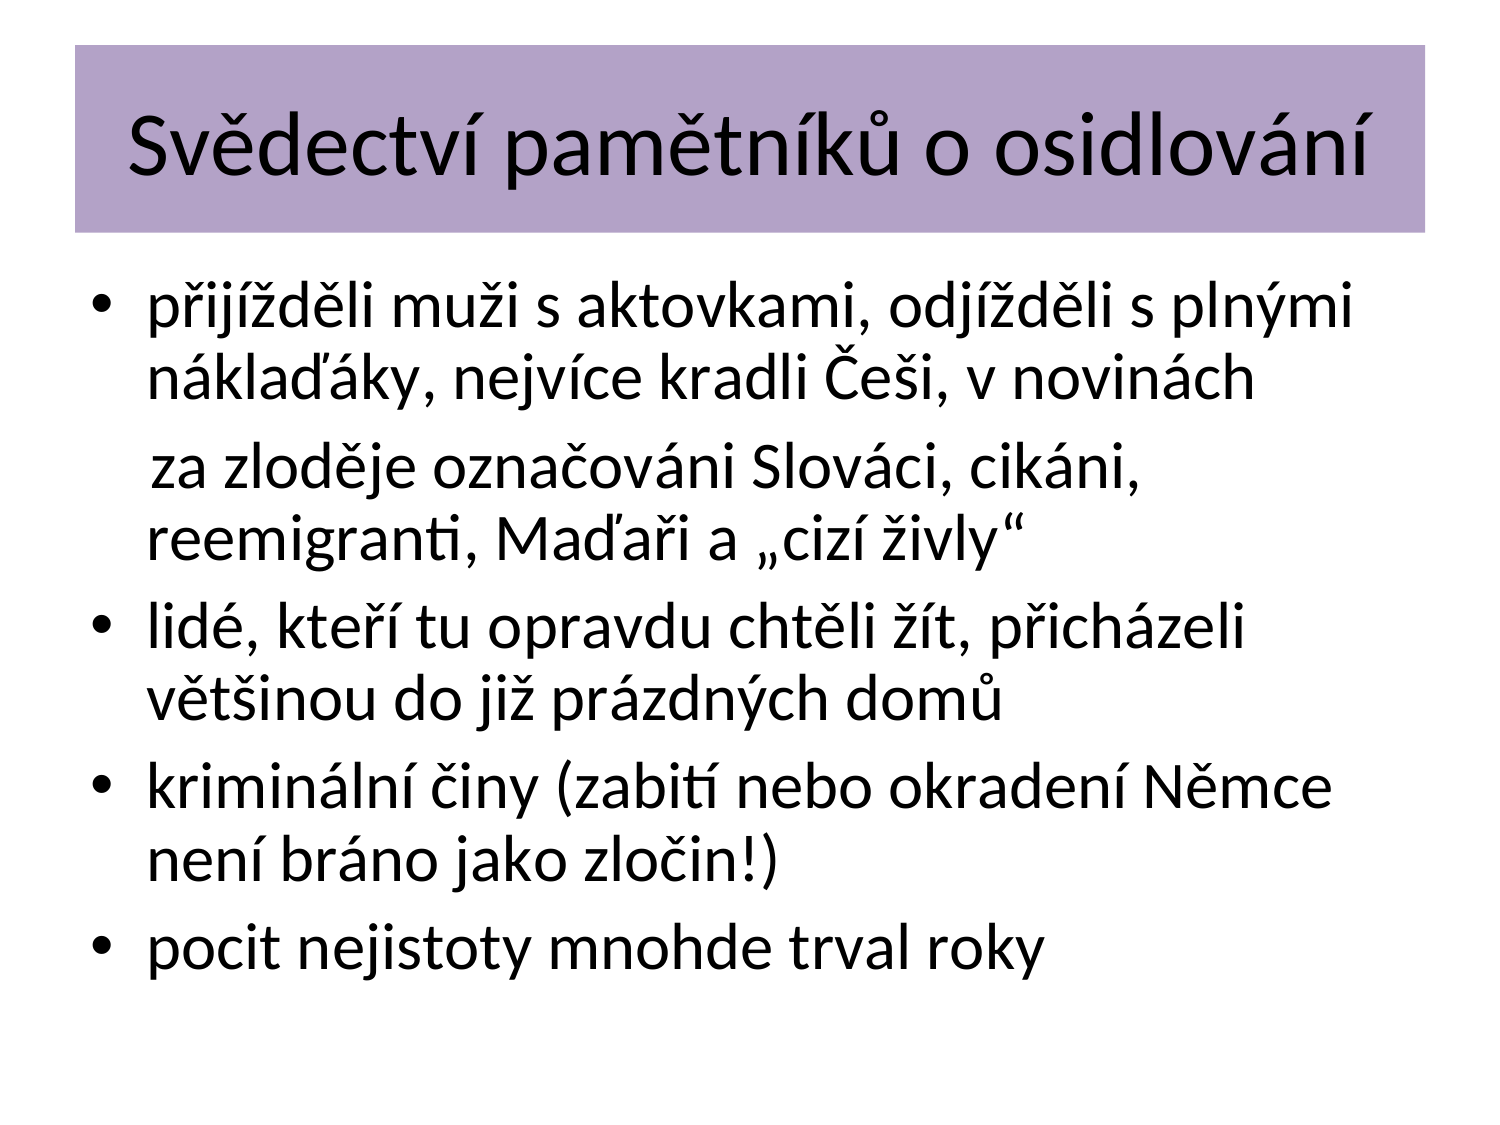

# Svědectví pamětníků o osidlování
přijížděli muži s aktovkami, odjížděli s plnými náklaďáky, nejvíce kradli Češi, v novinách
 za zloděje označováni Slováci, cikáni, reemigranti, Maďaři a „cizí živly“
lidé, kteří tu opravdu chtěli žít, přicházeli většinou do již prázdných domů
kriminální činy (zabití nebo okradení Němce není bráno jako zločin!)
pocit nejistoty mnohde trval roky